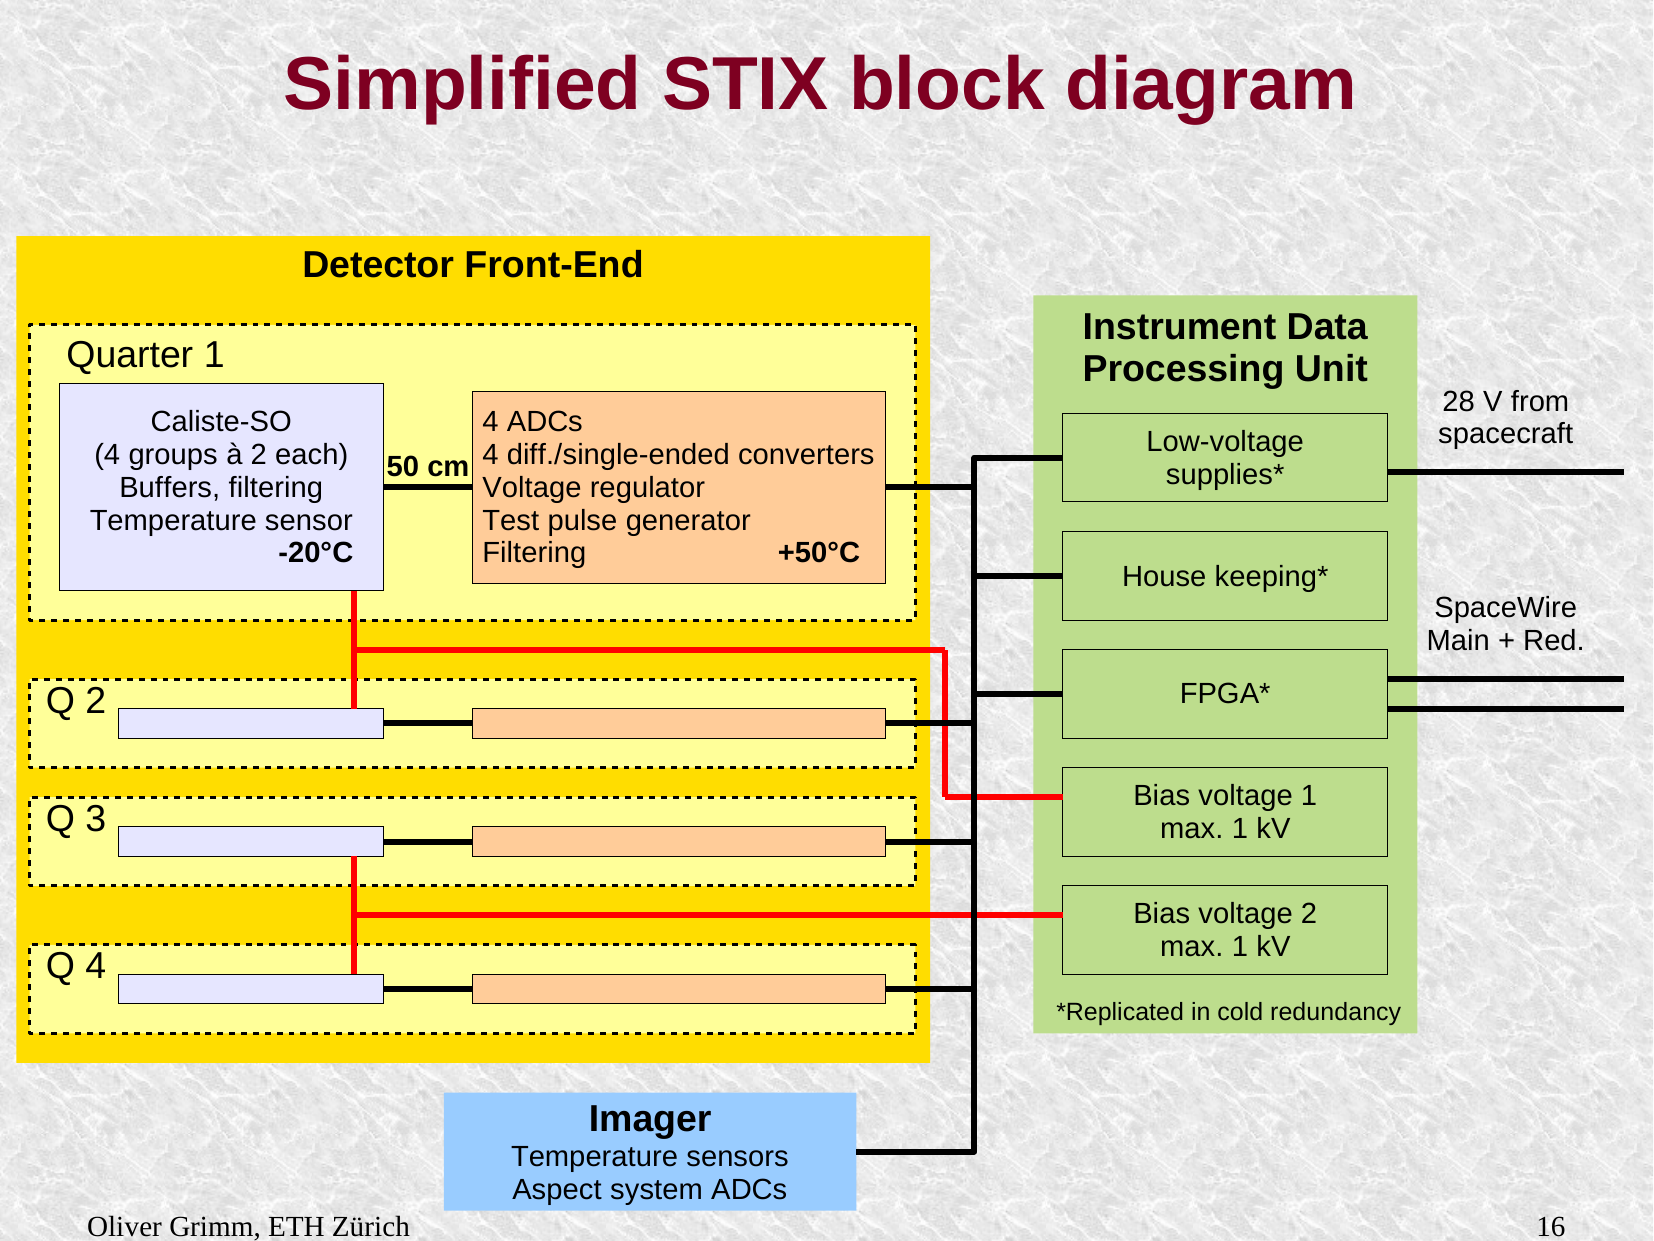

# Simplified STIX block diagram
Detector Front-End
Instrument Data
Processing Unit
Quarter 1
Caliste-SO
(4 groups à 2 each)
Buffers, filtering
Temperature sensor
-20°C
4 ADCs
4 diff./single-ended converters
Voltage regulator
Test pulse generator
Filtering			+50°C
Low-voltage
supplies*
28 V from
spacecraft
House keeping*
FPGA*
Q 2
SpaceWire
Main + Red.
Bias voltage 1
max. 1 kV
Q 3
Bias voltage 2
max. 1 kV
Q 4
*Replicated in cold redundancy
Imager
Temperature sensors
Aspect system ADCs
Oliver Grimm, ETH Zürich
16